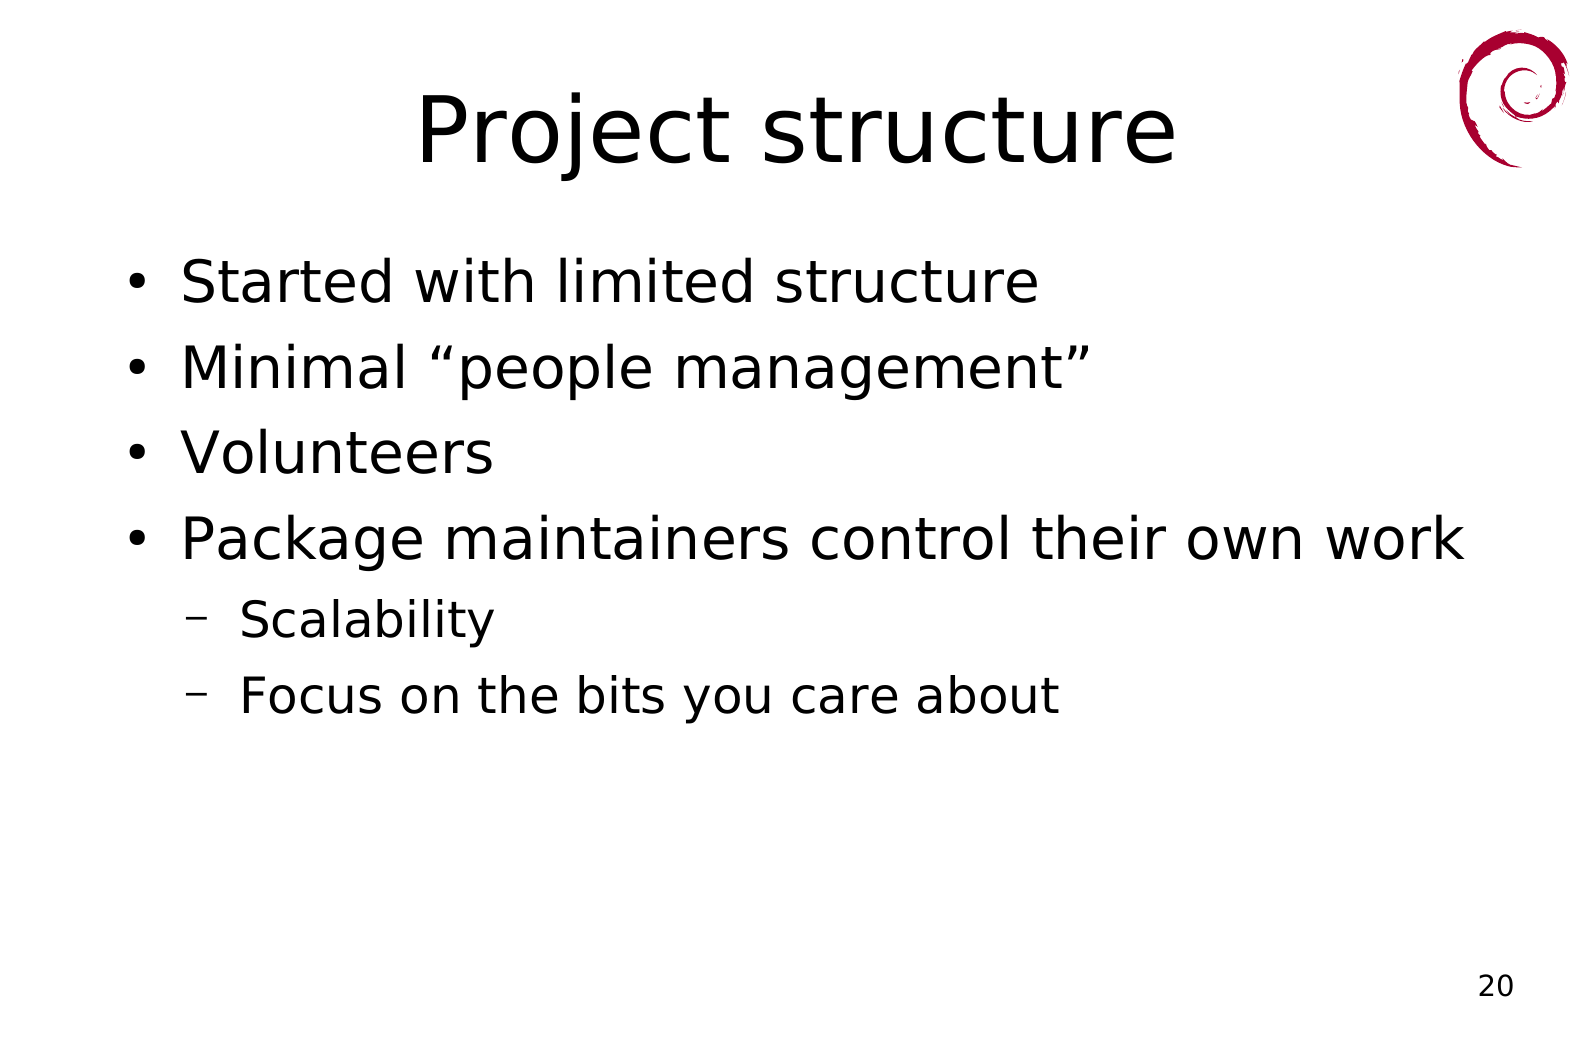

# Project structure
Started with limited structure
Minimal “people management”
Volunteers
Package maintainers control their own work
Scalability
Focus on the bits you care about
20